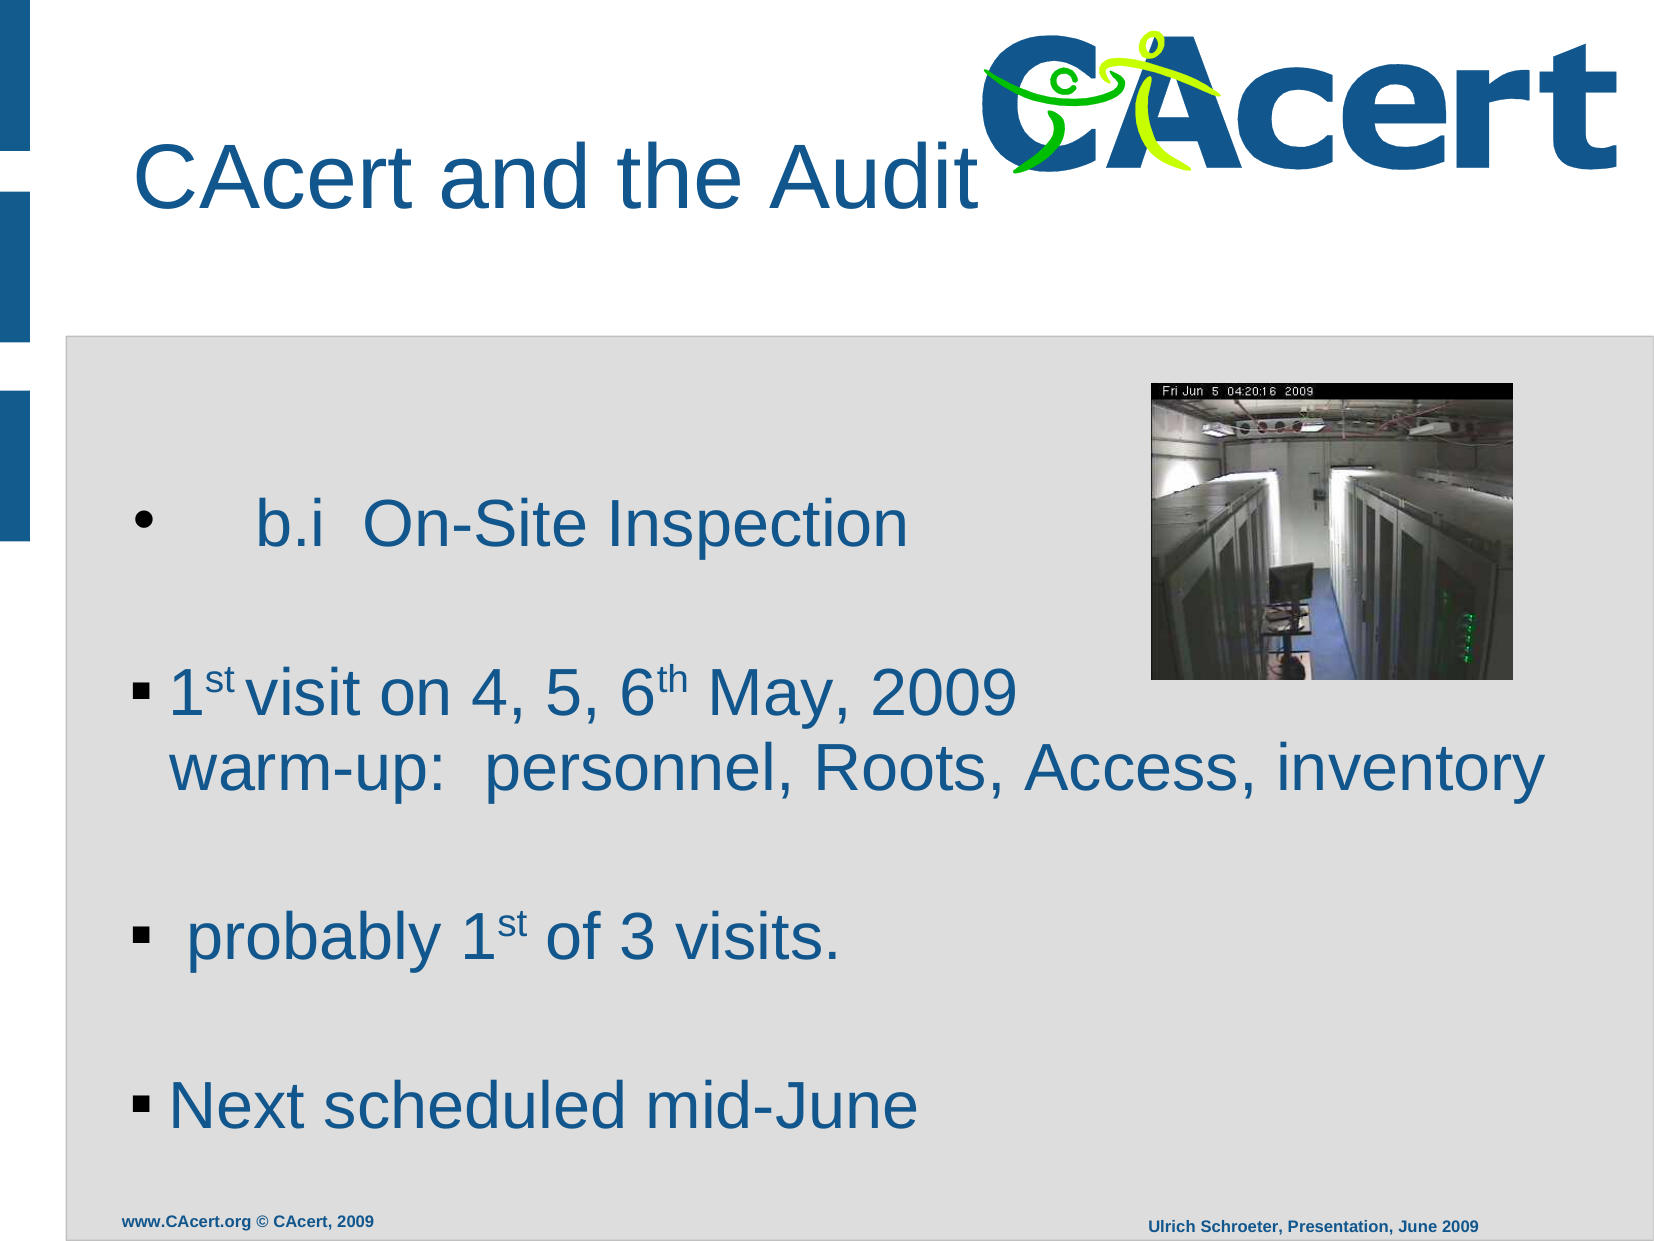

CAcert and the Audit
 b.i On-Site Inspection
 1st visit on 4, 5, 6th May, 2009
 warm-up: personnel, Roots, Access, inventory
 probably 1st of 3 visits.
 Next scheduled mid-June